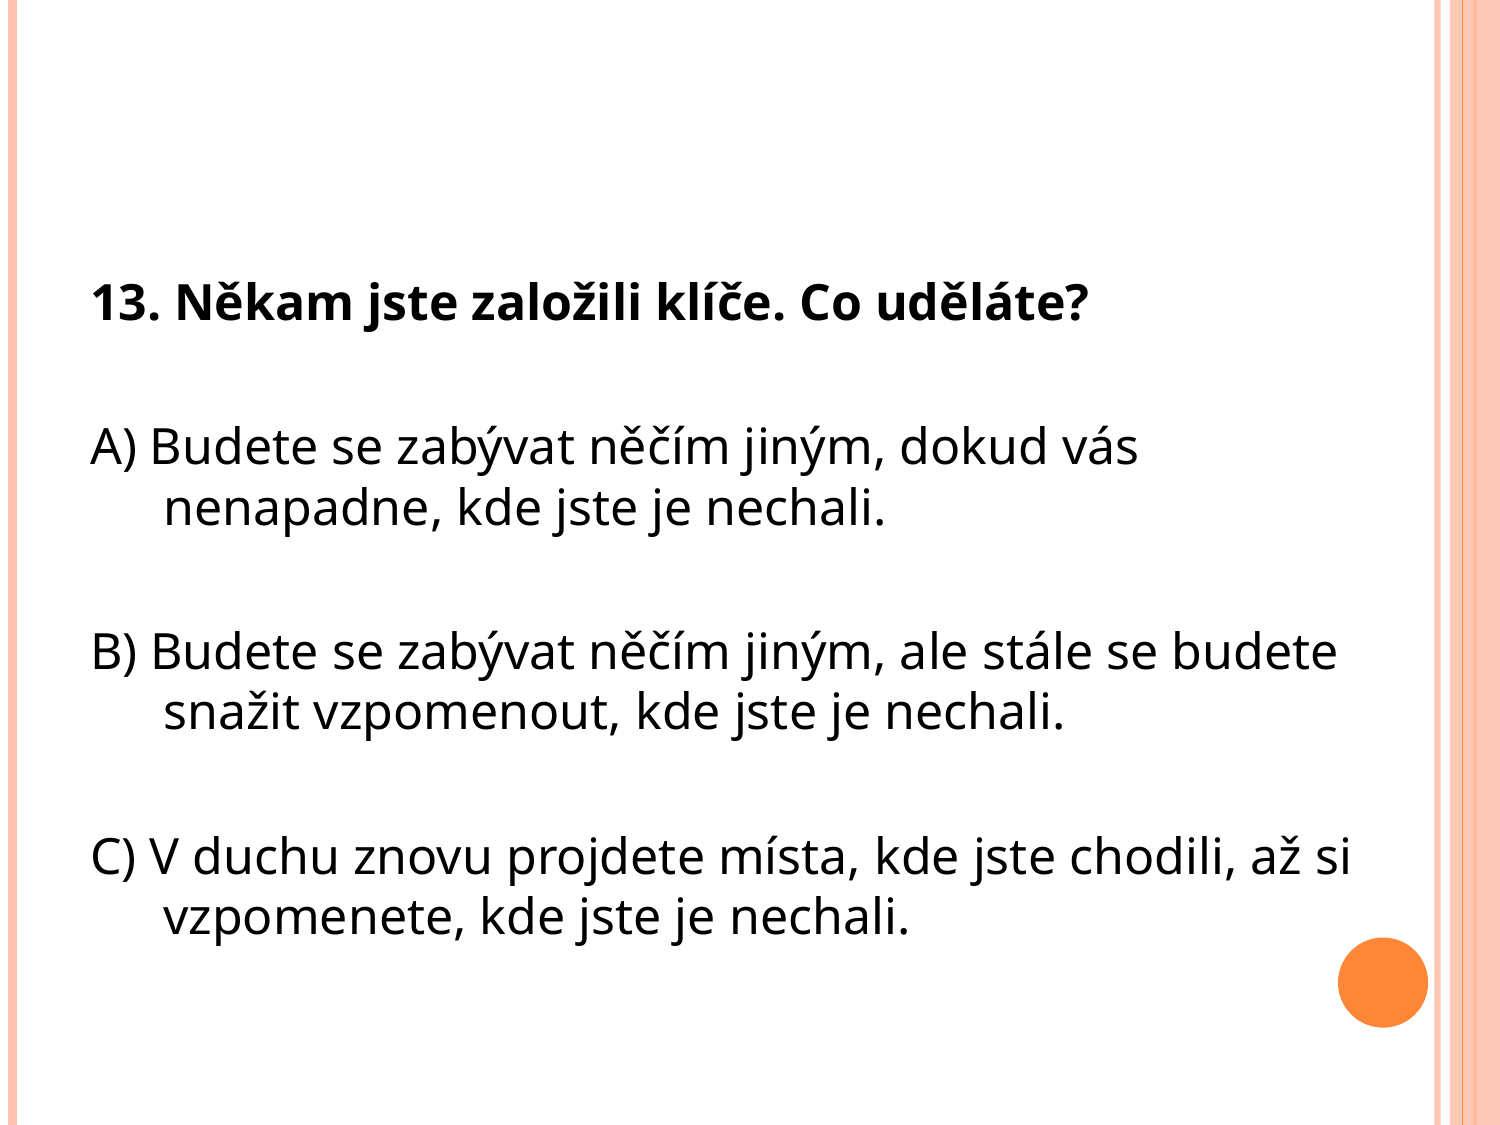

#
13. Někam jste založili klíče. Co uděláte?
A) Budete se zabývat něčím jiným, dokud vás nenapadne, kde jste je nechali.
B) Budete se zabývat něčím jiným, ale stále se budete snažit vzpomenout, kde jste je nechali.
C) V duchu znovu projdete místa, kde jste chodili, až si vzpomenete, kde jste je nechali.